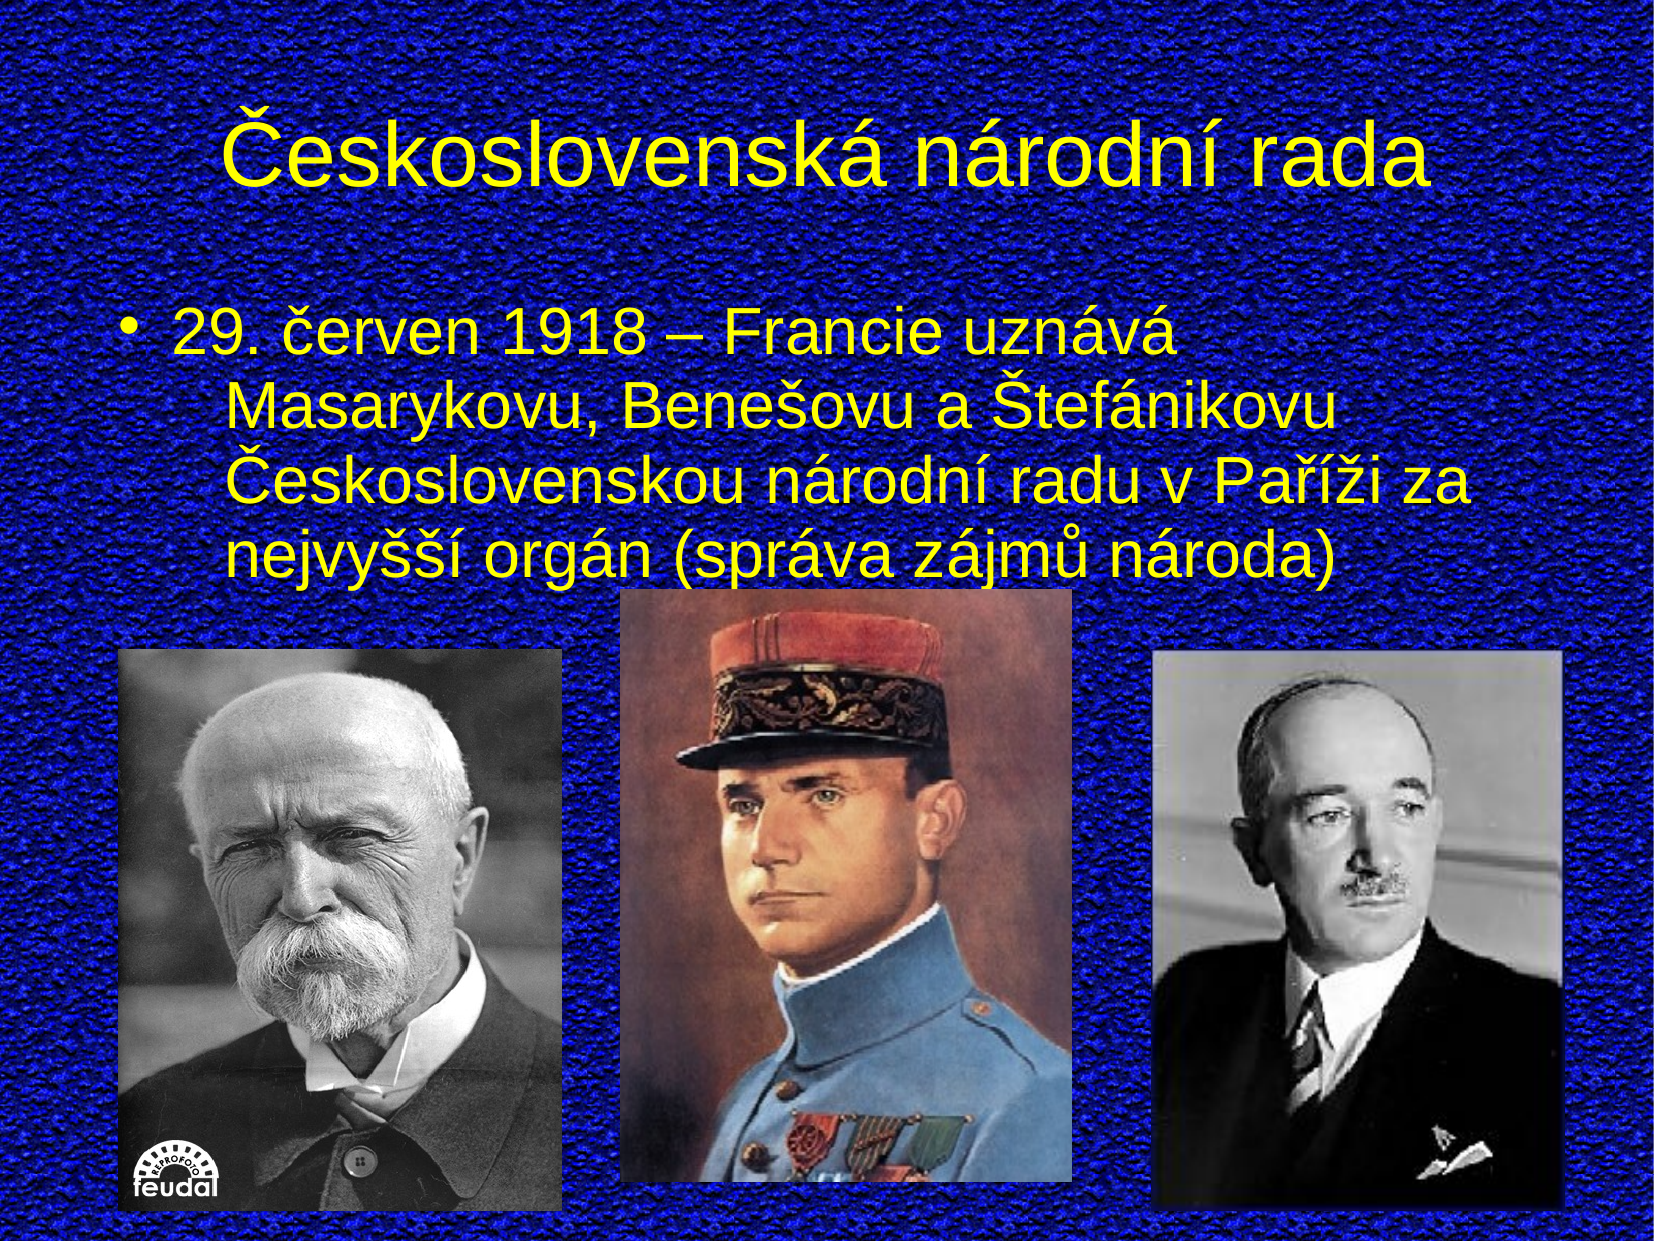

# Československá národní rada
29. červen 1918 – Francie uznává Masarykovu, Benešovu a Štefánikovu Československou národní radu v Paříži za nejvyšší orgán (správa zájmů národa)